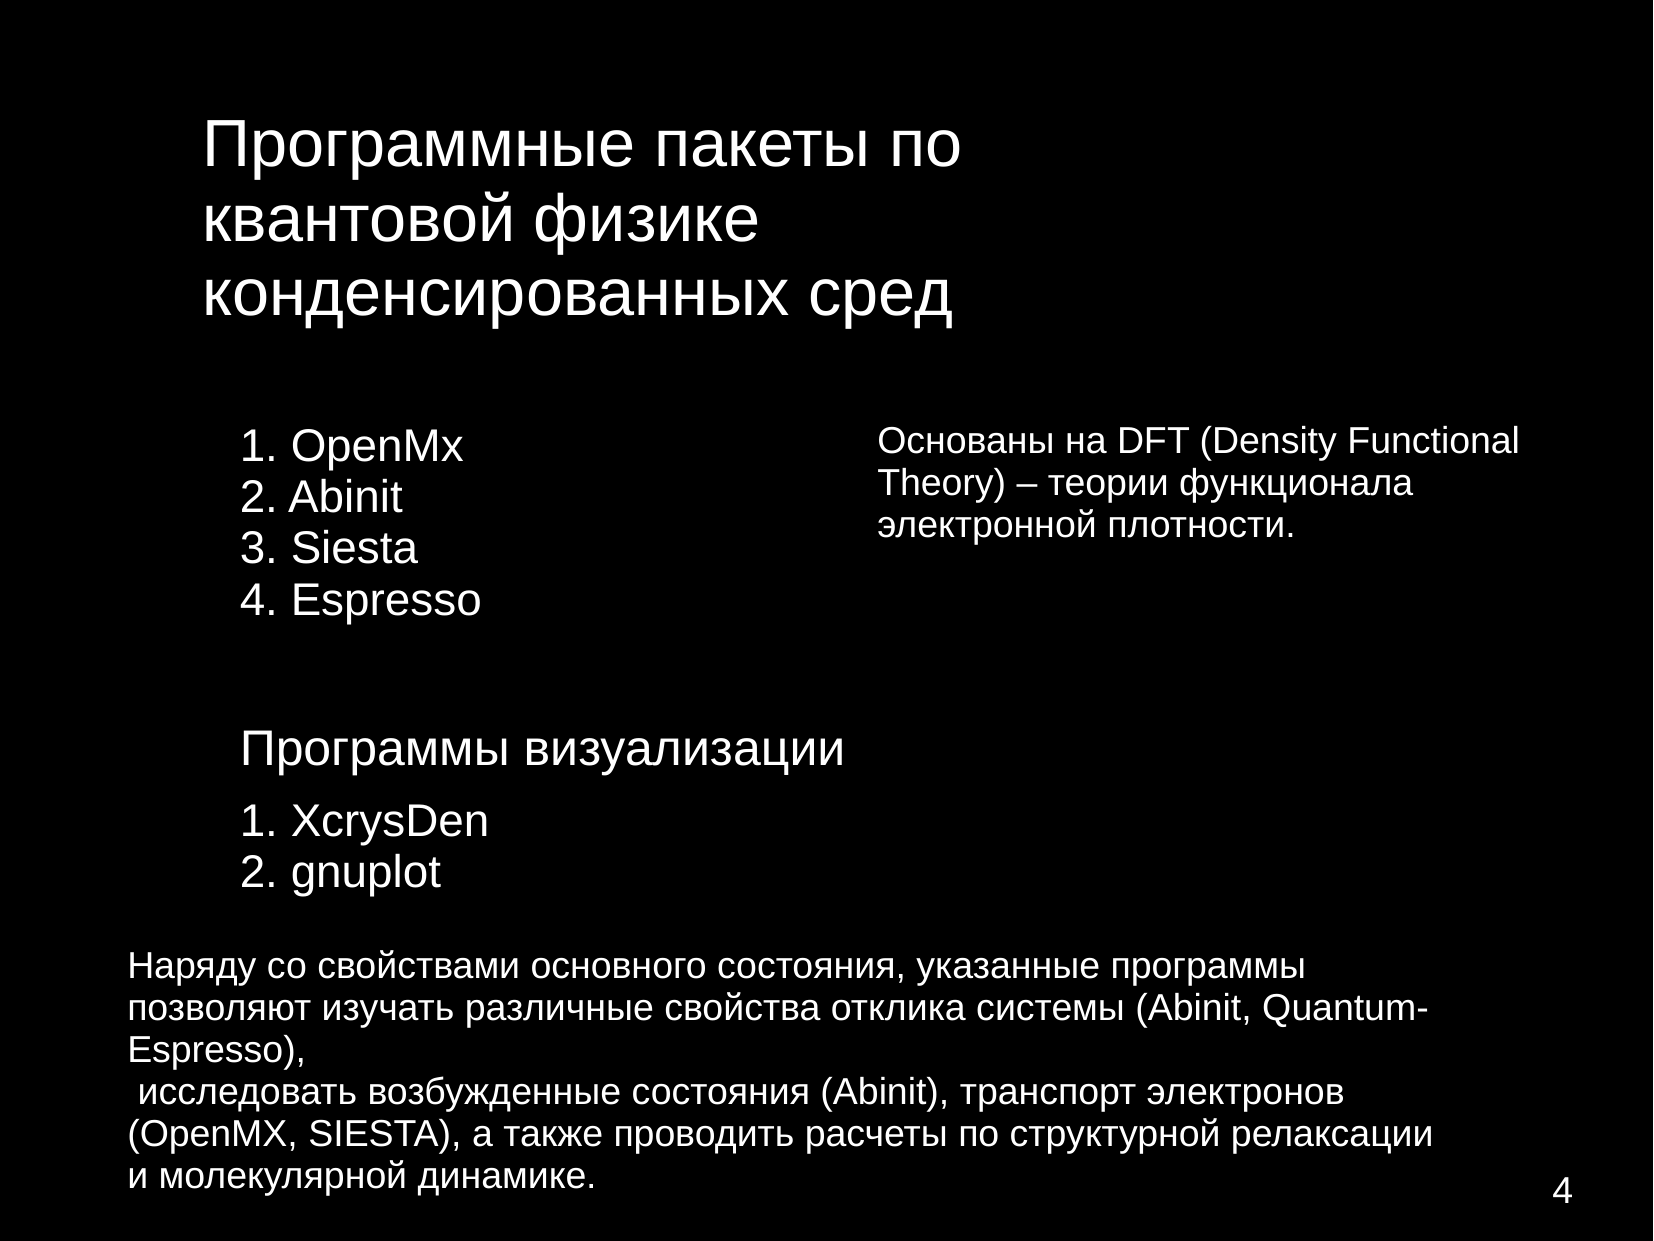

Программные пакеты по квантовой физике конденсированных сред
1. OpenMx
2. Abinit
3. Siesta
4. Espresso
Основаны на DFT (Density Functional Theory) – теории функционала электронной плотности.
Программы визуализации
1. XcrysDen
2. gnuplot
Наряду со свойствами основного состояния, указанные программы позволяют изучать различные свойства отклика системы (Abinit, Quantum-Espresso),
 исследовать возбужденные состояния (Abinit), транспорт электронов (OpenMX, SIESTA), а также проводить расчеты по структурной релаксации и молекулярной динамике.
4